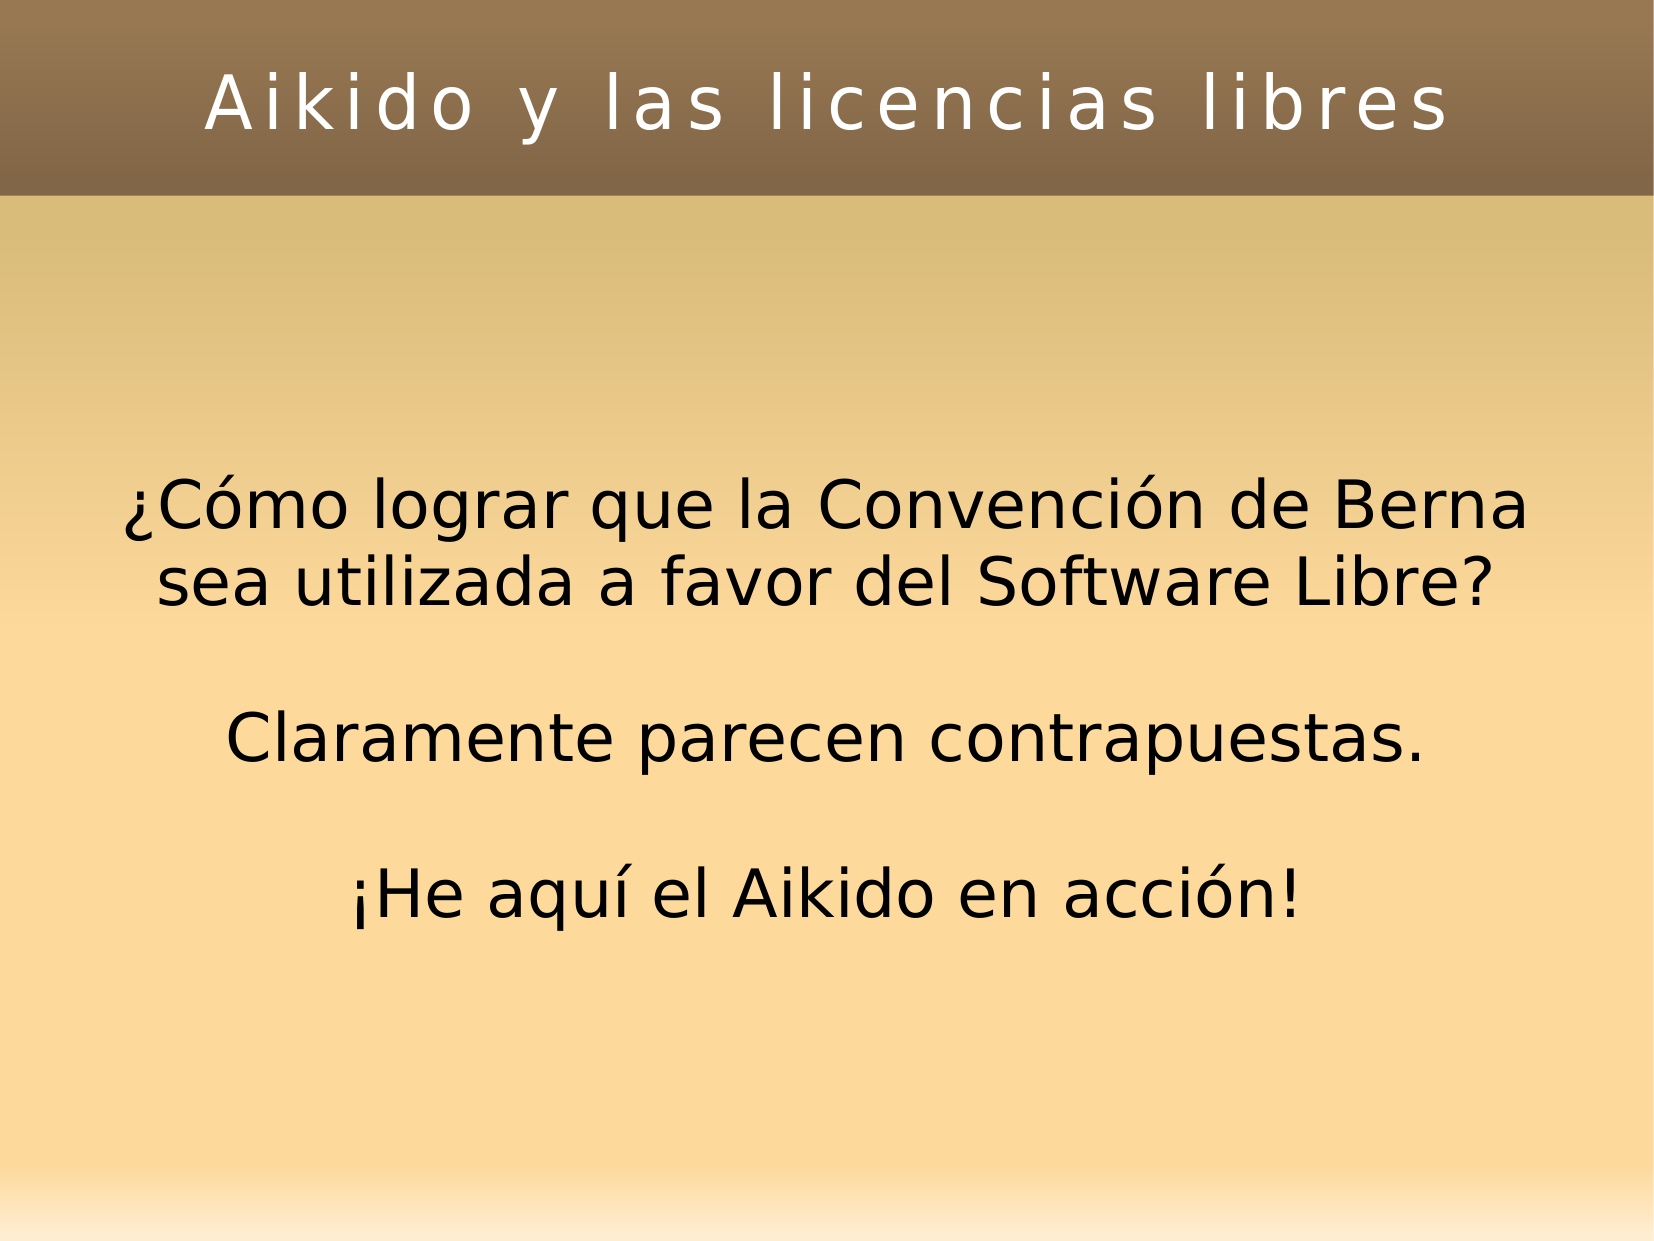

# Aikido y las licencias libres
¿Cómo lograr que la Convención de Berna sea utilizada a favor del Software Libre?
Claramente parecen contrapuestas.
¡He aquí el Aikido en acción!